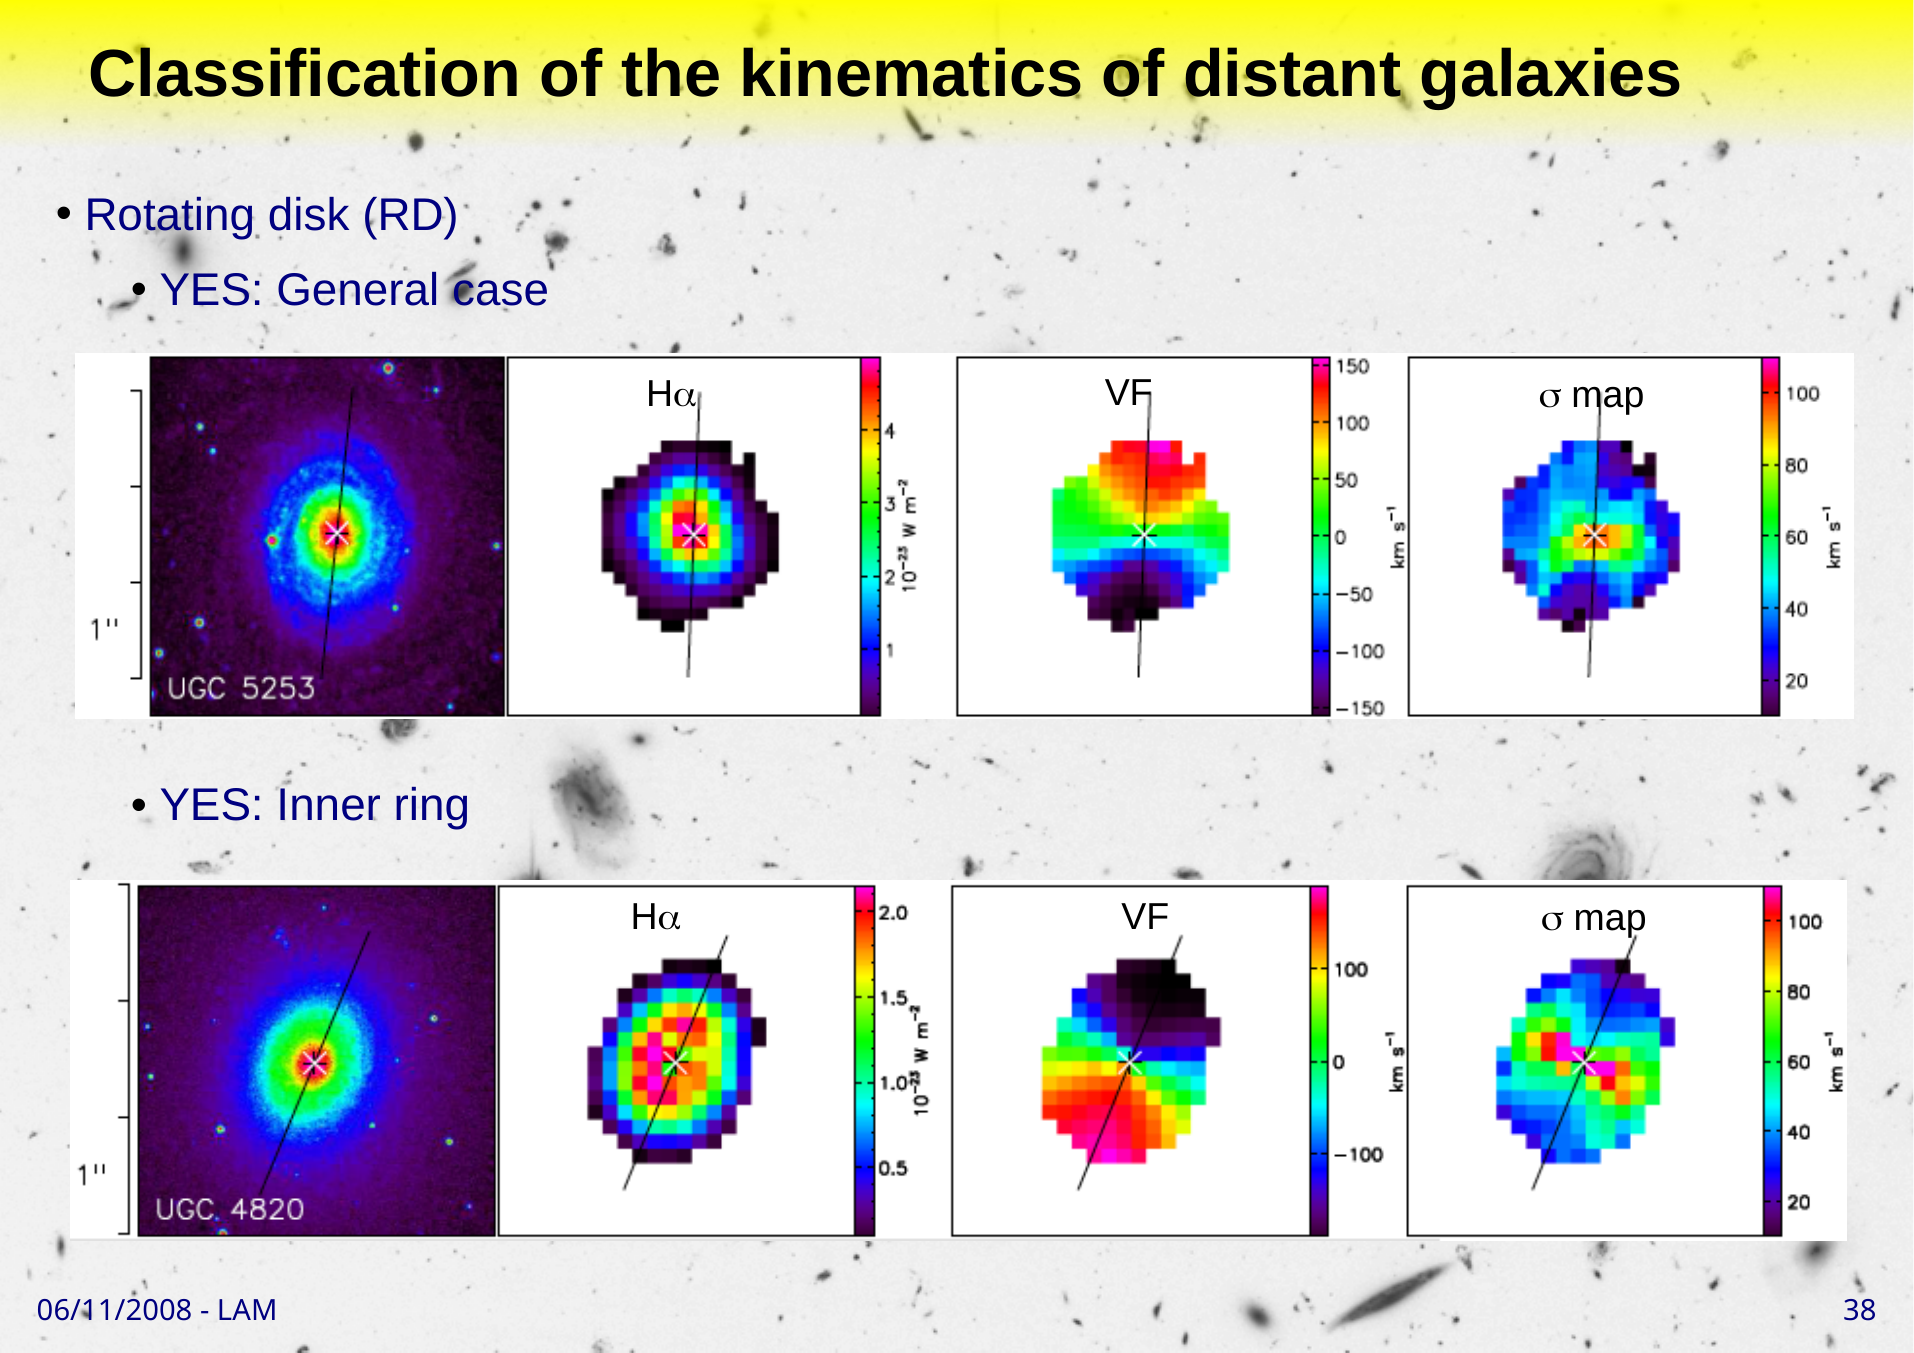

# Classification of the kinematics of distant galaxies
 Rotating disk (RD)‏
 YES: General case
 YES: Inner ring
VF
Hα
σ map
VF
σ map
Hα
38
06/11/2008 - LAM